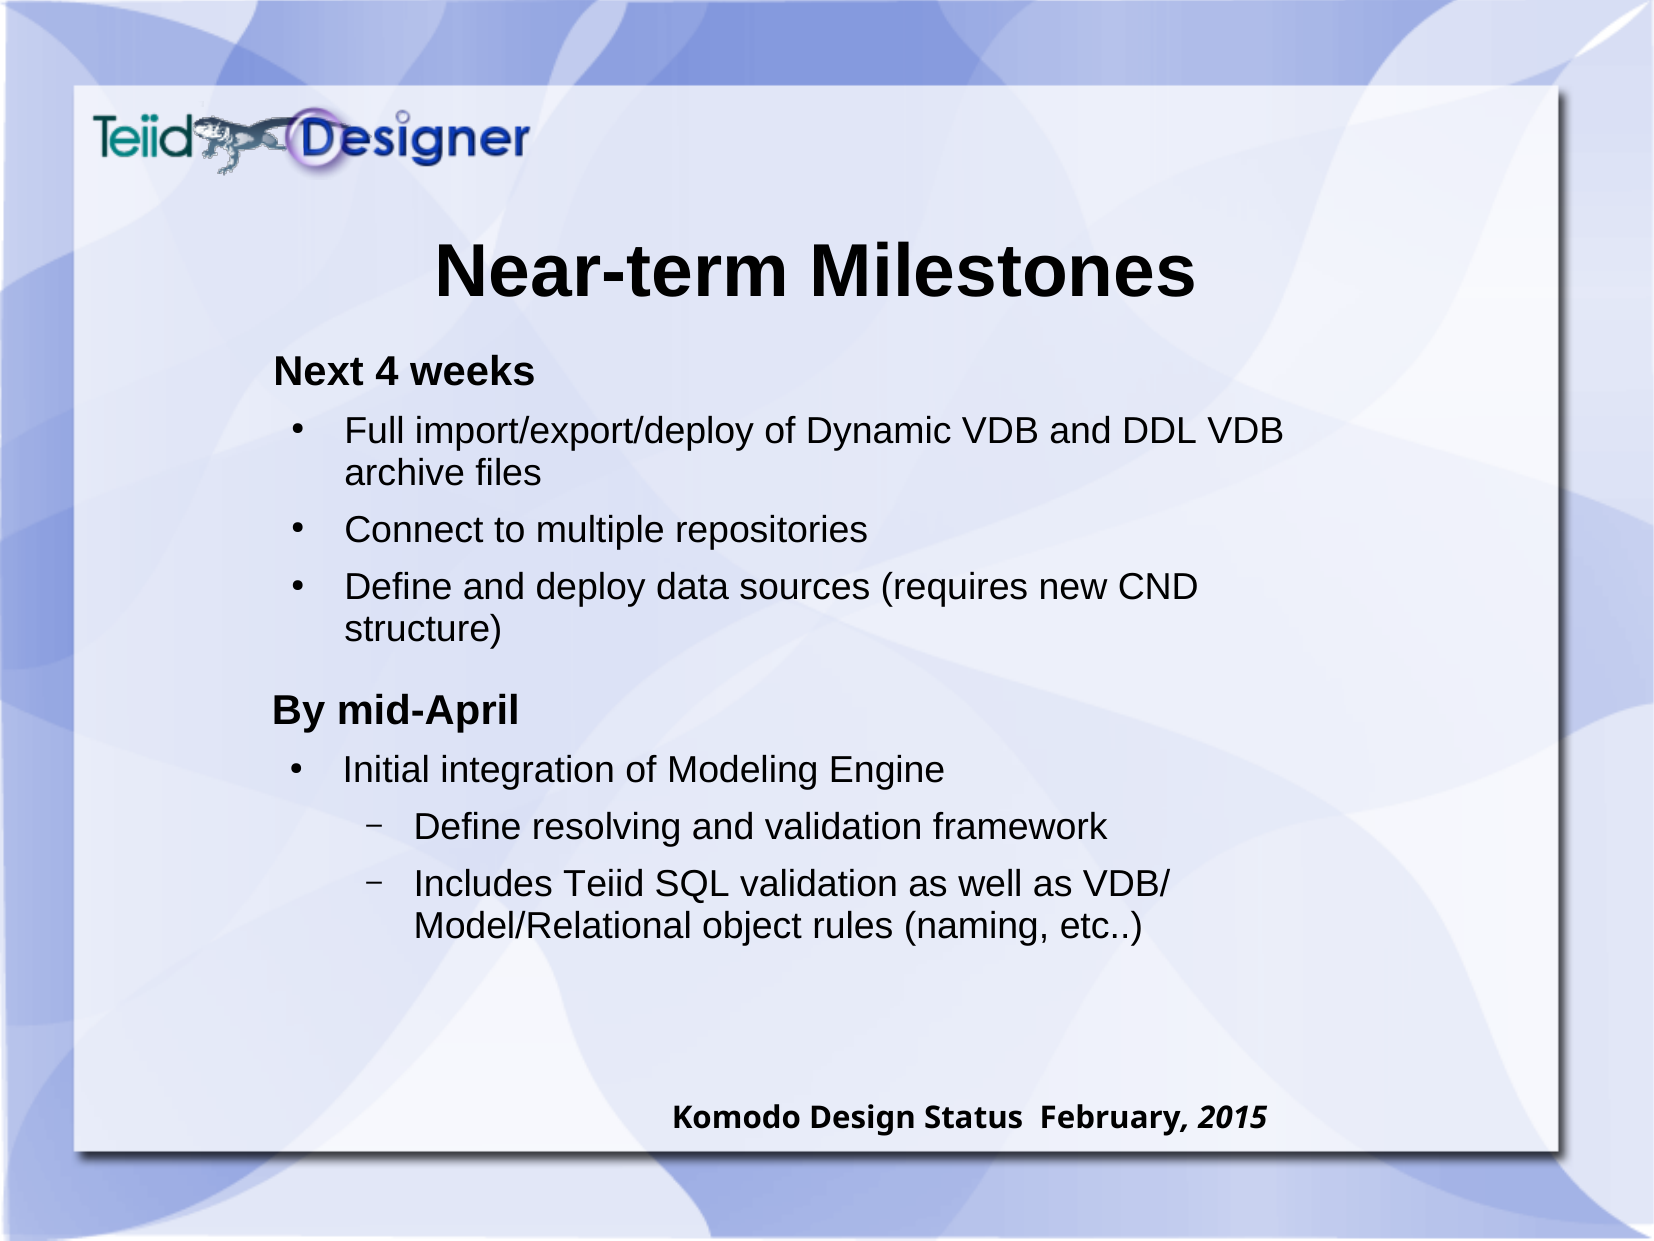

# Near-term Milestones
Next 4 weeks
Full import/export/deploy of Dynamic VDB and DDL VDB archive files
Connect to multiple repositories
Define and deploy data sources (requires new CND structure)
By mid-April
Initial integration of Modeling Engine
Define resolving and validation framework
Includes Teiid SQL validation as well as VDB/Model/Relational object rules (naming, etc..)